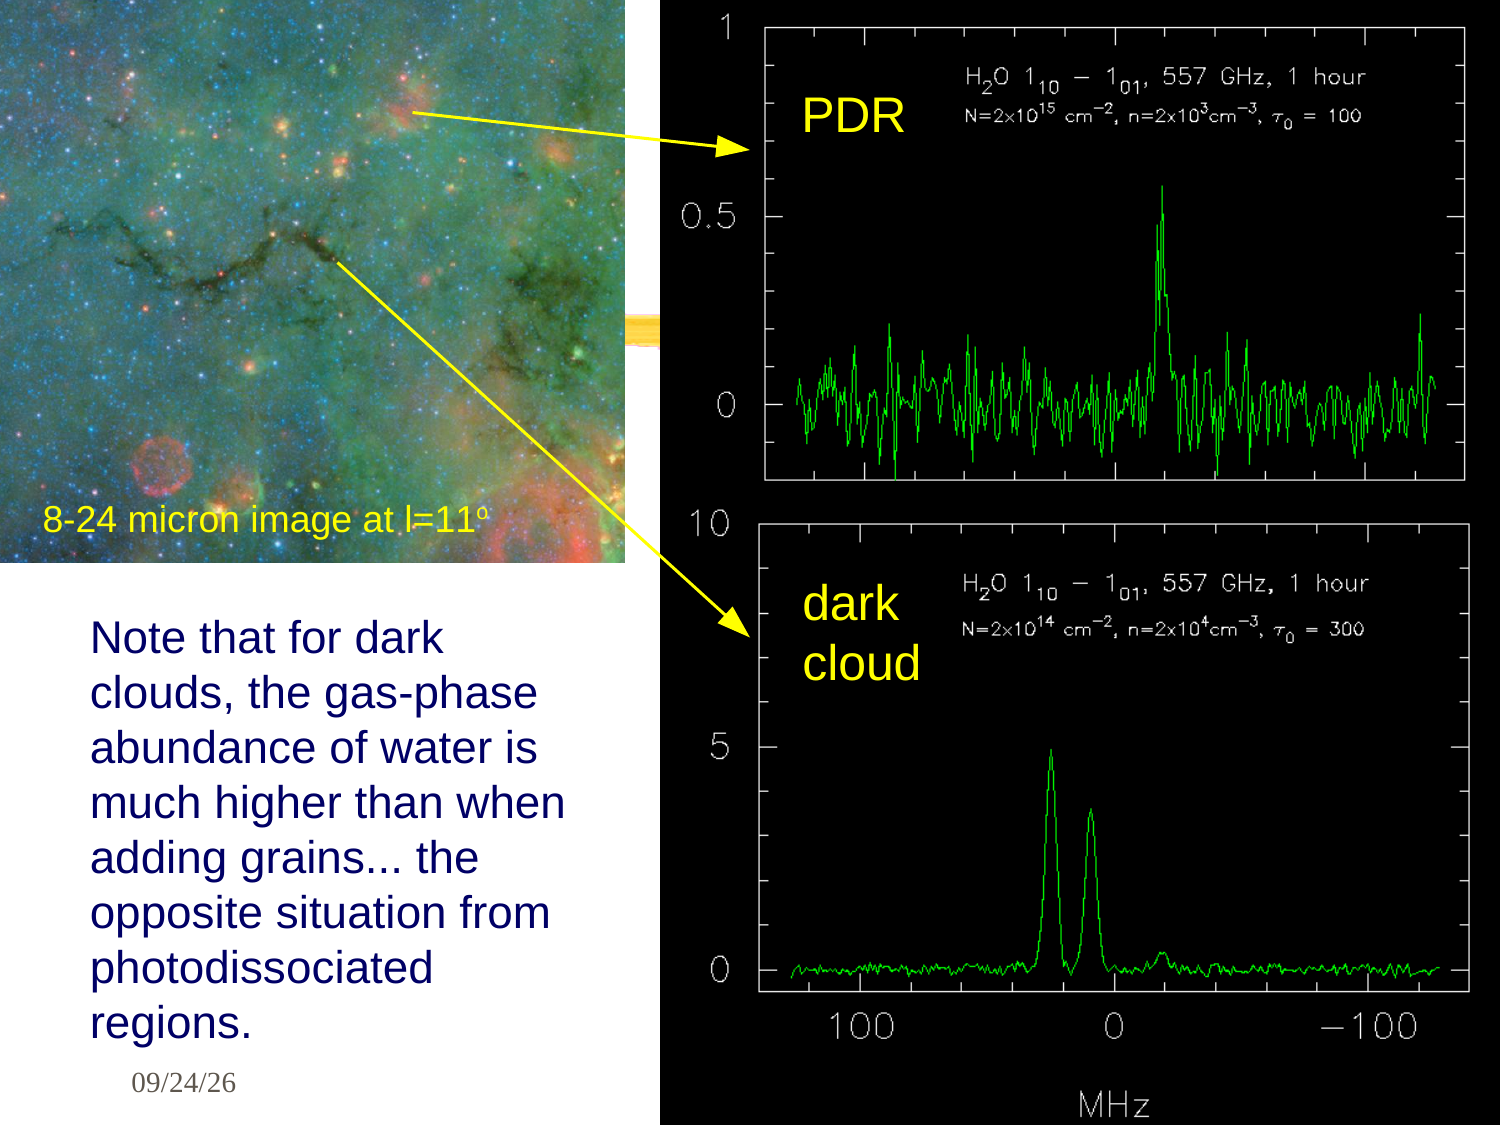

PDR
8-24 micron image at l=11o
dark cloud
Note that for dark clouds, the gas-phase abundance of water is much higher than when adding grains... the opposite situation from photodissociated regions.